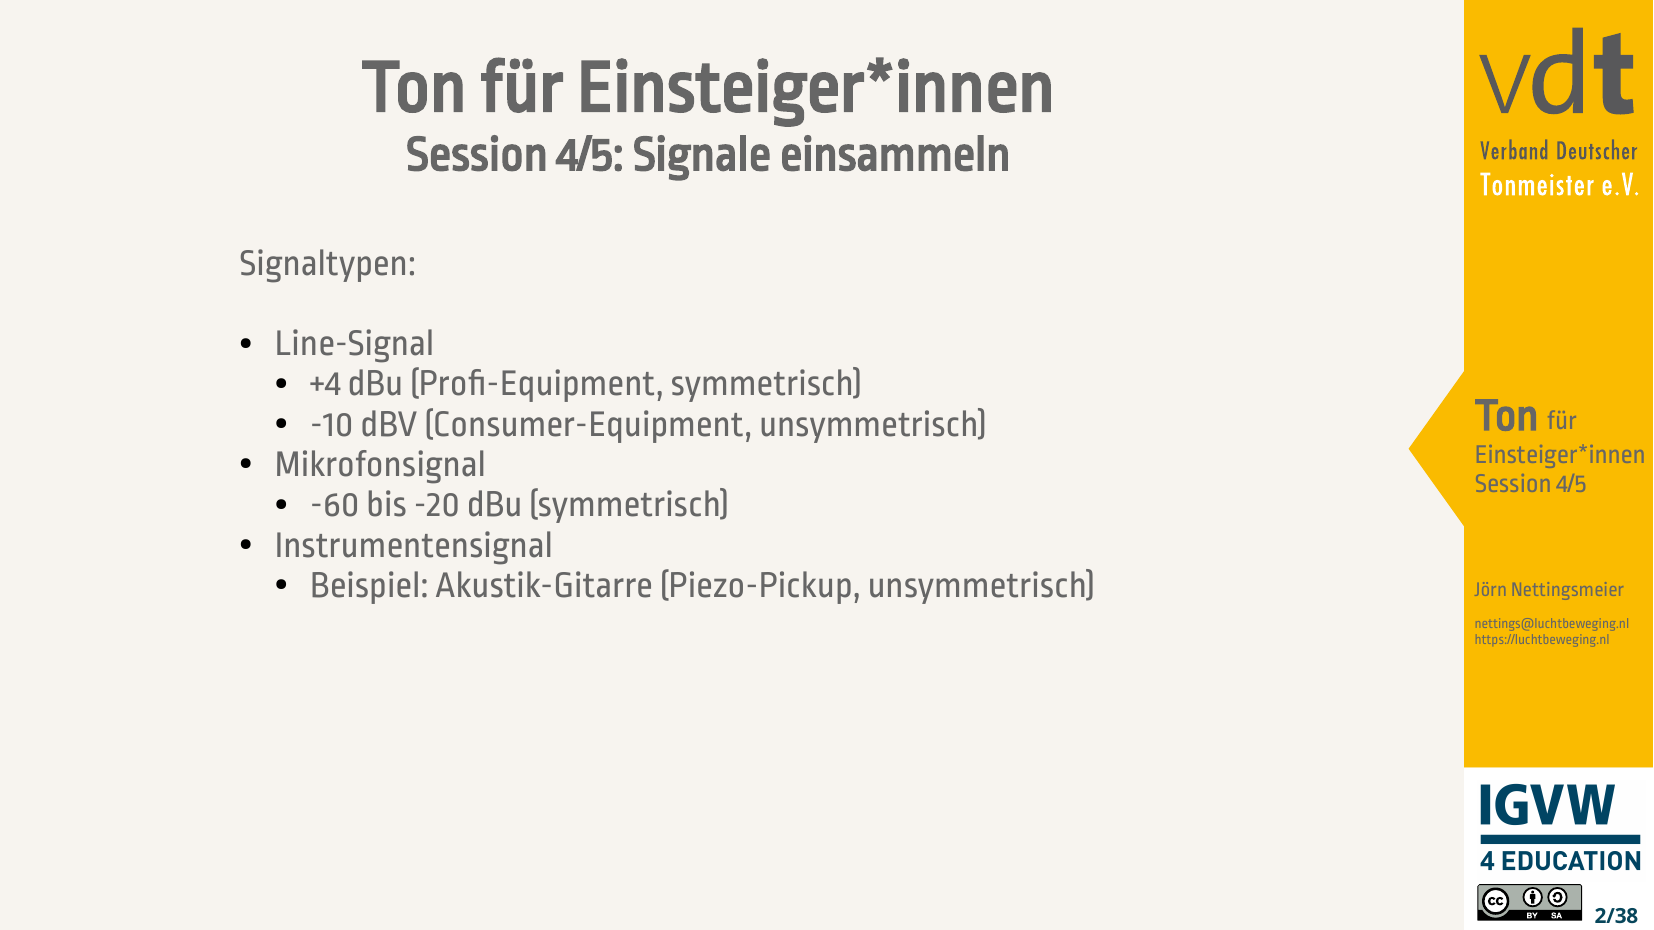

# Ton für Einsteiger*innen Session 4/5: Signale einsammeln
Signaltypen:
Line-Signal
+4 dBu (Profi-Equipment, symmetrisch)
-10 dBV (Consumer-Equipment, unsymmetrisch)
Mikrofonsignal
-60 bis -20 dBu (symmetrisch)
Instrumentensignal
Beispiel: Akustik-Gitarre (Piezo-Pickup, unsymmetrisch)